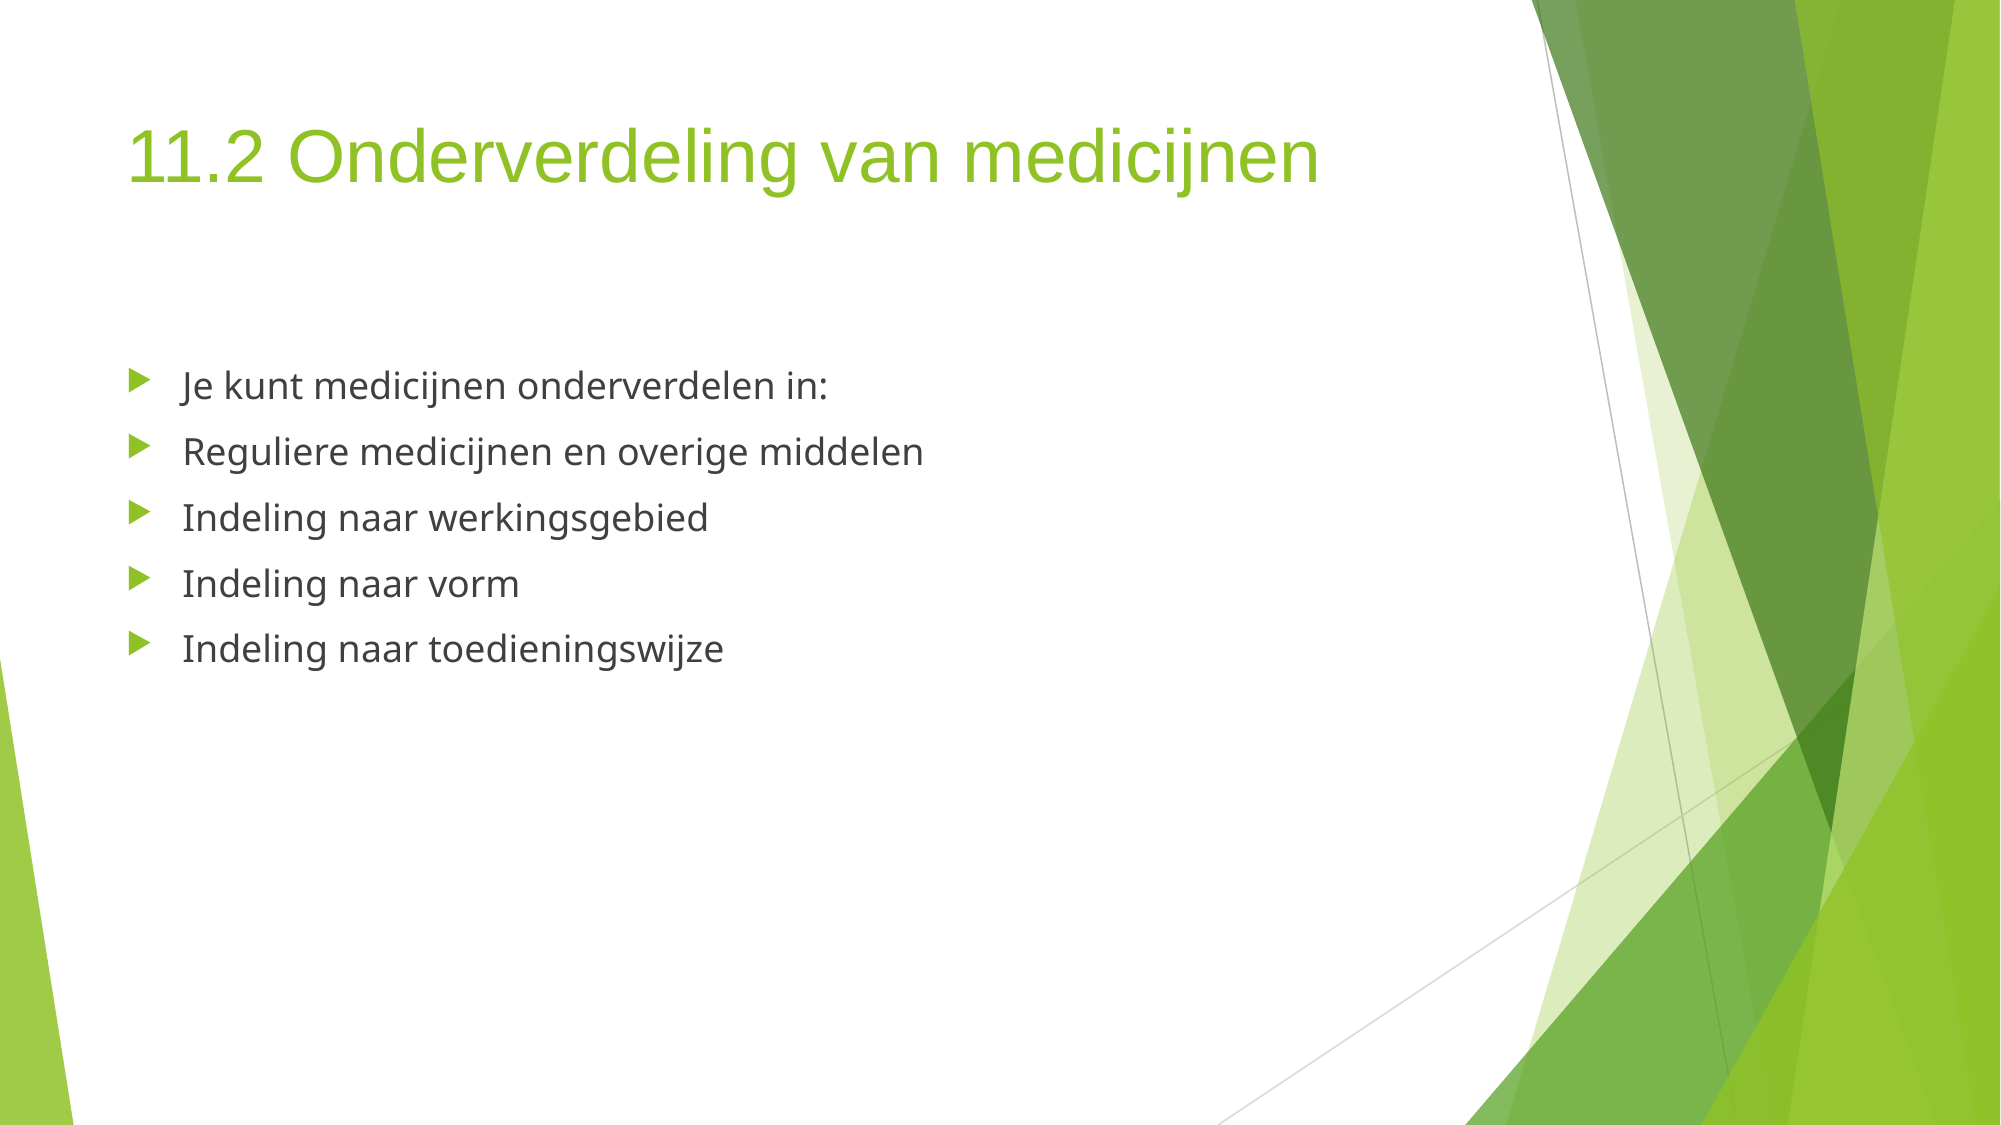

# 11.2 Onderverdeling van medicijnen
Je kunt medicijnen onderverdelen in:
Reguliere medicijnen en overige middelen
Indeling naar werkingsgebied
Indeling naar vorm
Indeling naar toedieningswijze